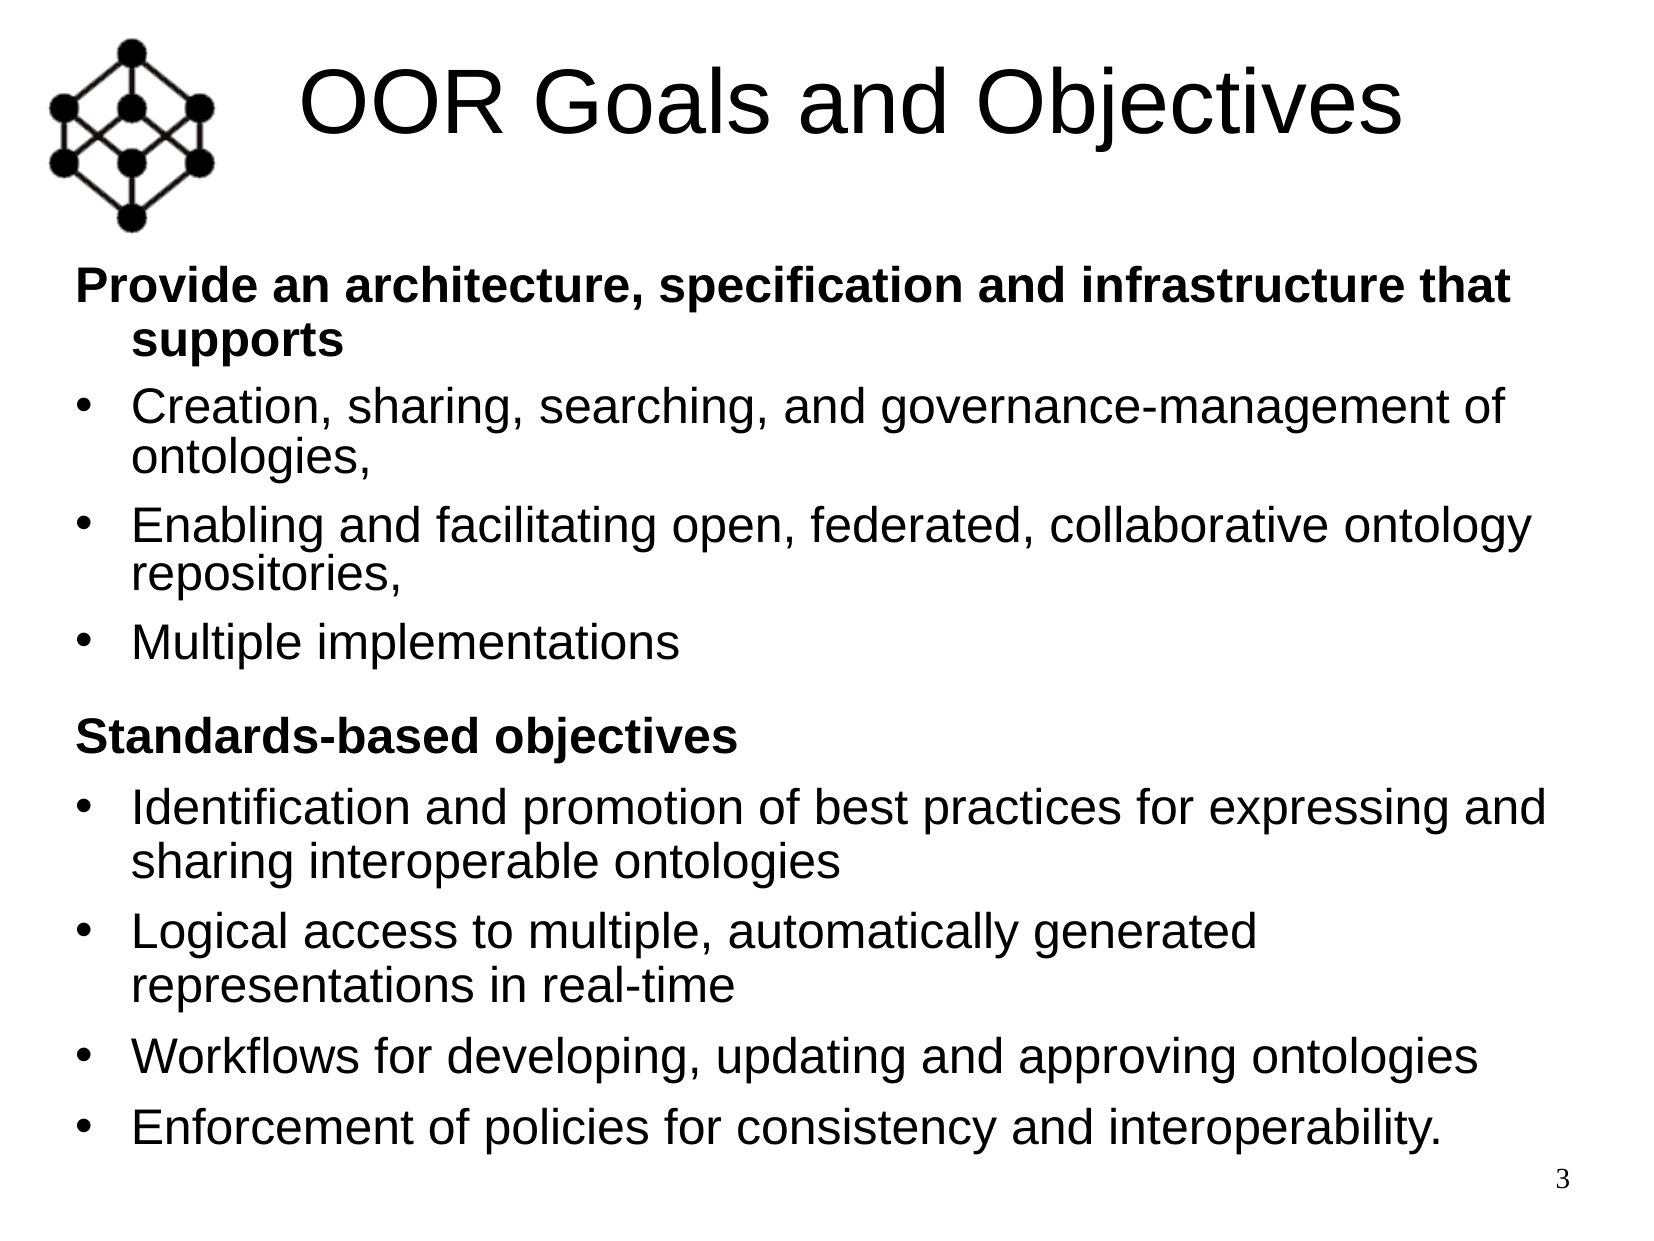

# OOR Goals and Objectives
Provide an architecture, specification and infrastructure that supports
Creation, sharing, searching, and governance-management of ontologies,
Enabling and facilitating open, federated, collaborative ontology repositories,
Multiple implementations
Standards-based objectives
Identification and promotion of best practices for expressing and sharing interoperable ontologies
Logical access to multiple, automatically generated representations in real-time
Workflows for developing, updating and approving ontologies
Enforcement of policies for consistency and interoperability.
3